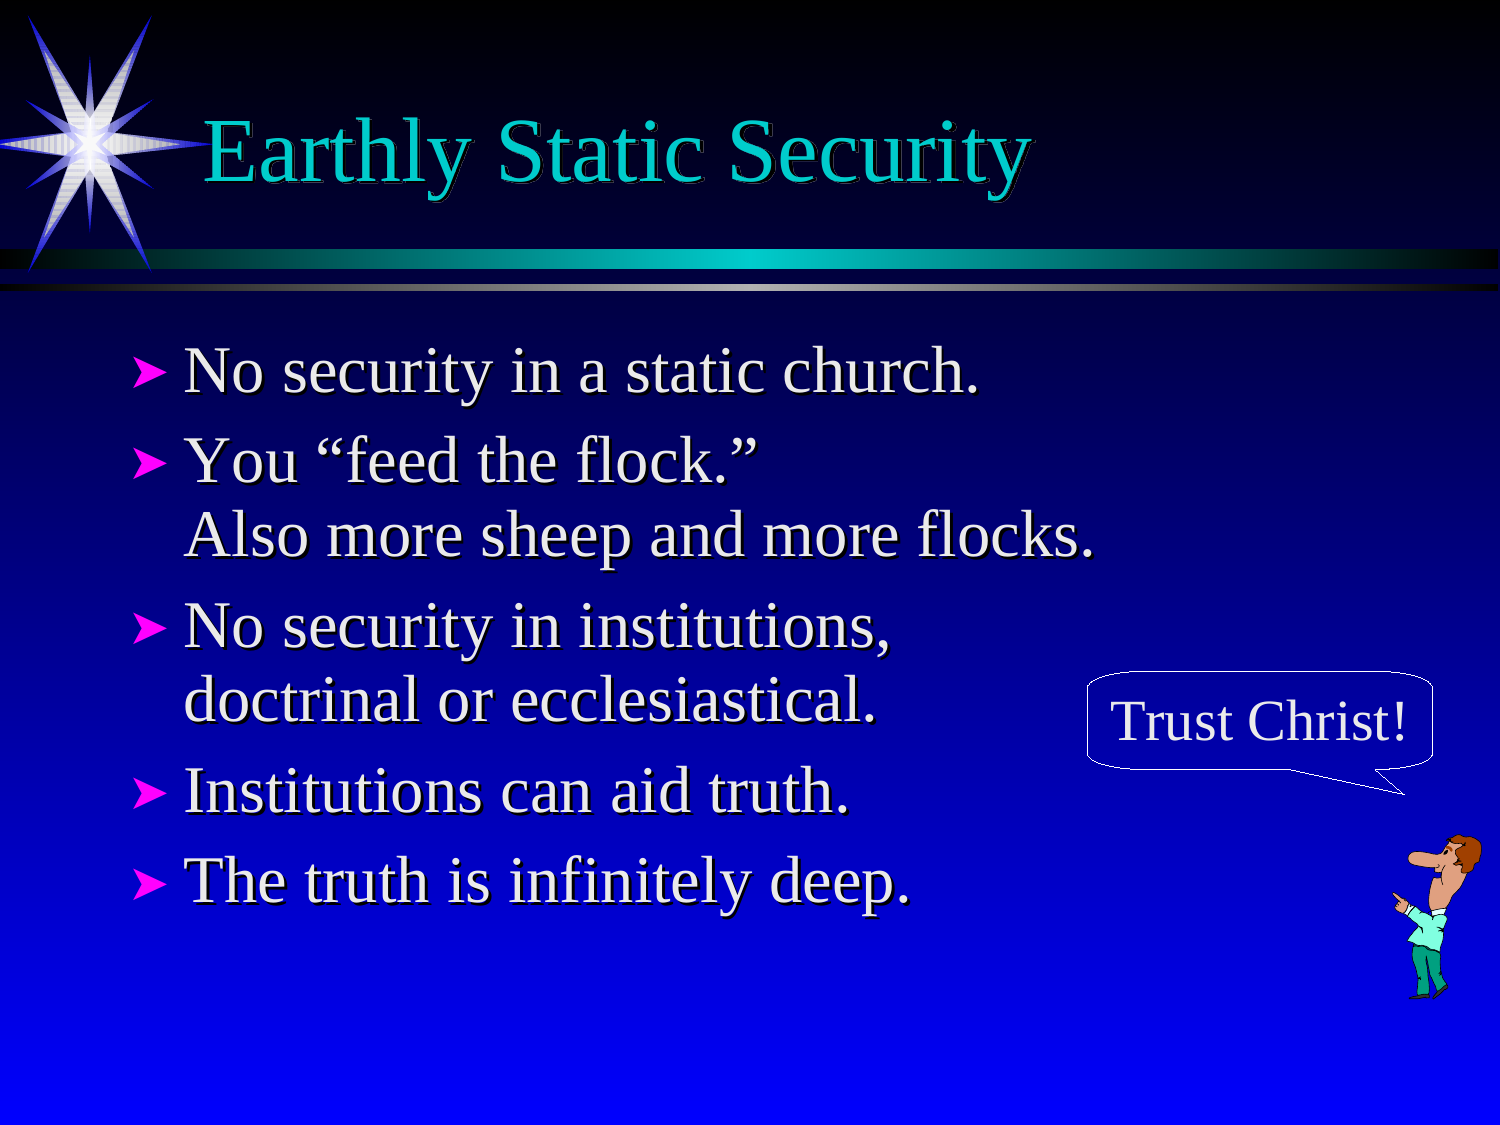

# Earthly Static Security
No security in a static church.
You “feed the flock.”
Also more sheep and more flocks.
No security in institutions,
doctrinal or ecclesiastical.
Institutions can aid truth.
The truth is infinitely deep.
Trust Christ!